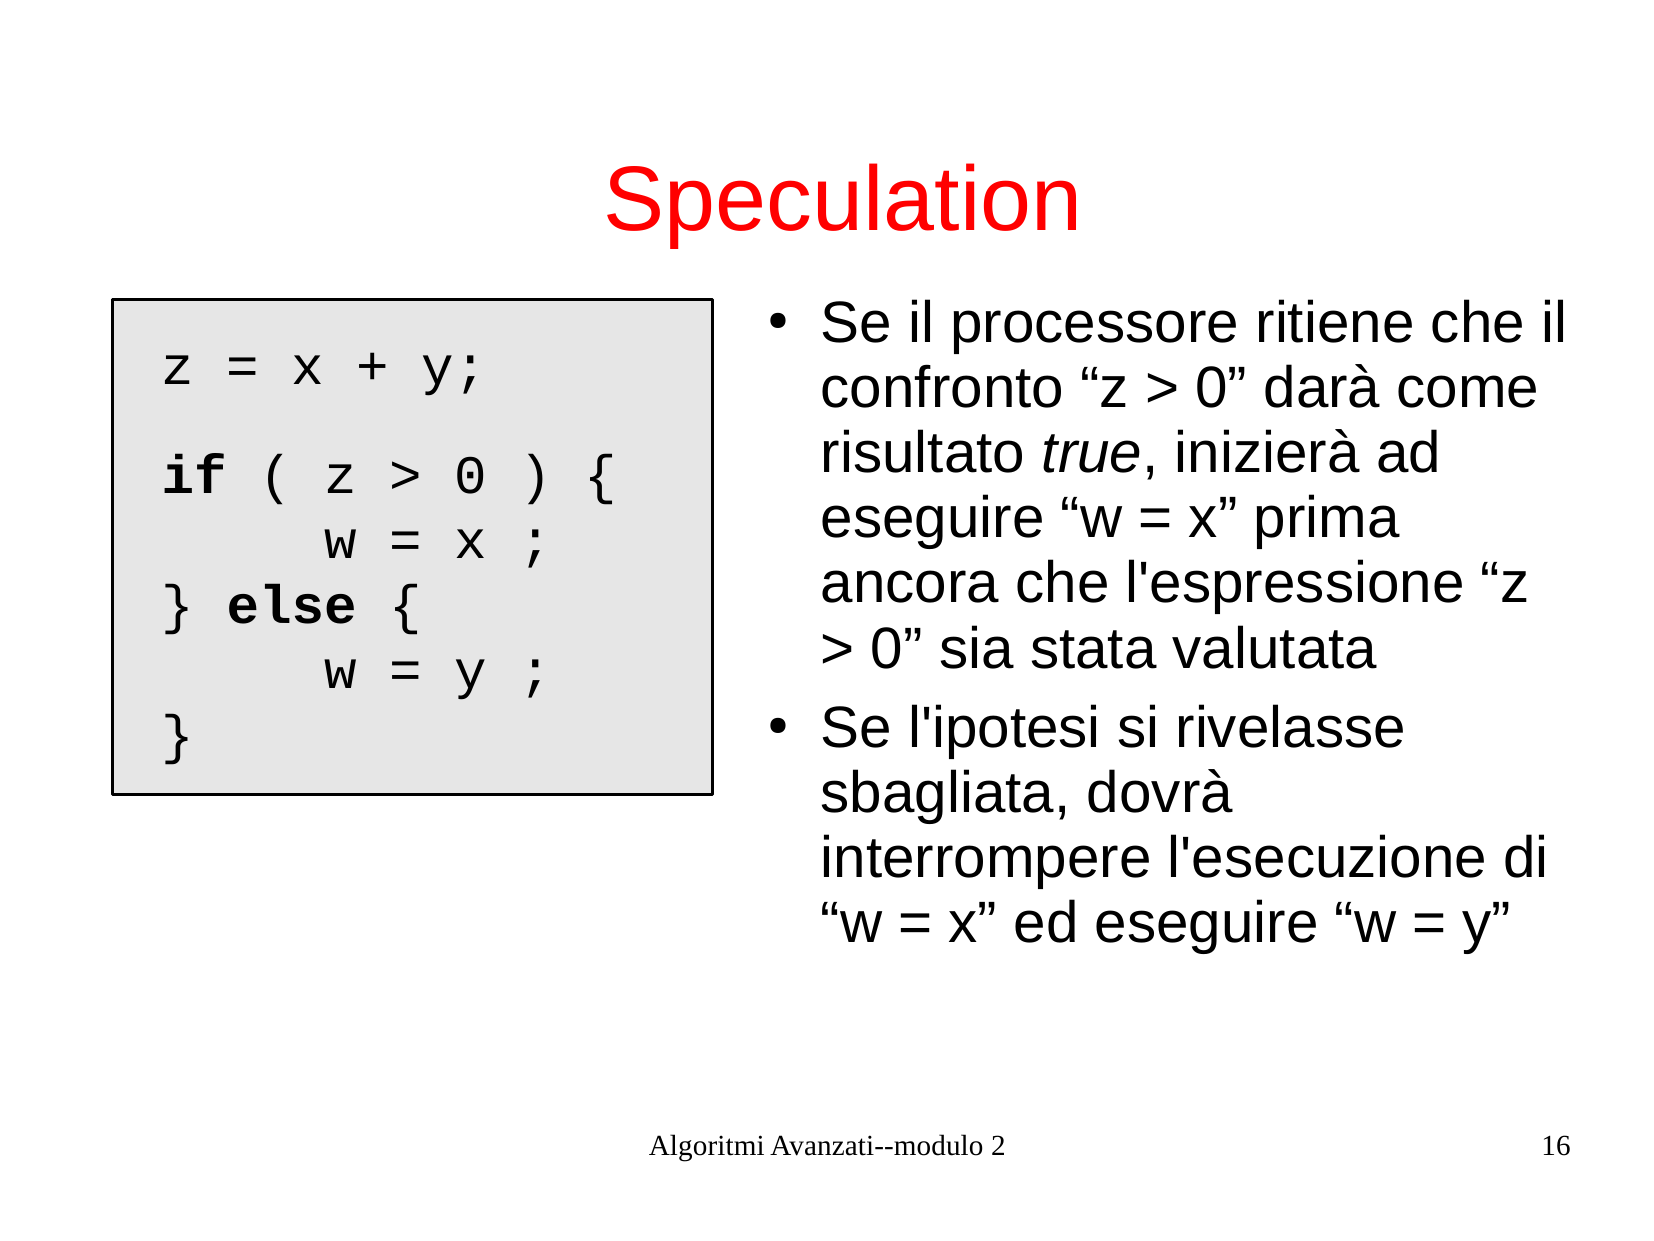

# Speculation
Se il processore ritiene che il confronto “z > 0” darà come risultato true, inizierà ad eseguire “w = x” prima ancora che l'espressione “z > 0” sia stata valutata
Se l'ipotesi si rivelasse sbagliata, dovrà interrompere l'esecuzione di “w = x” ed eseguire “w = y”
z = x + y;
if ( z > 0 ) {
 w = x ;
} else {
 w = y ;
}
Algoritmi Avanzati--modulo 2
16